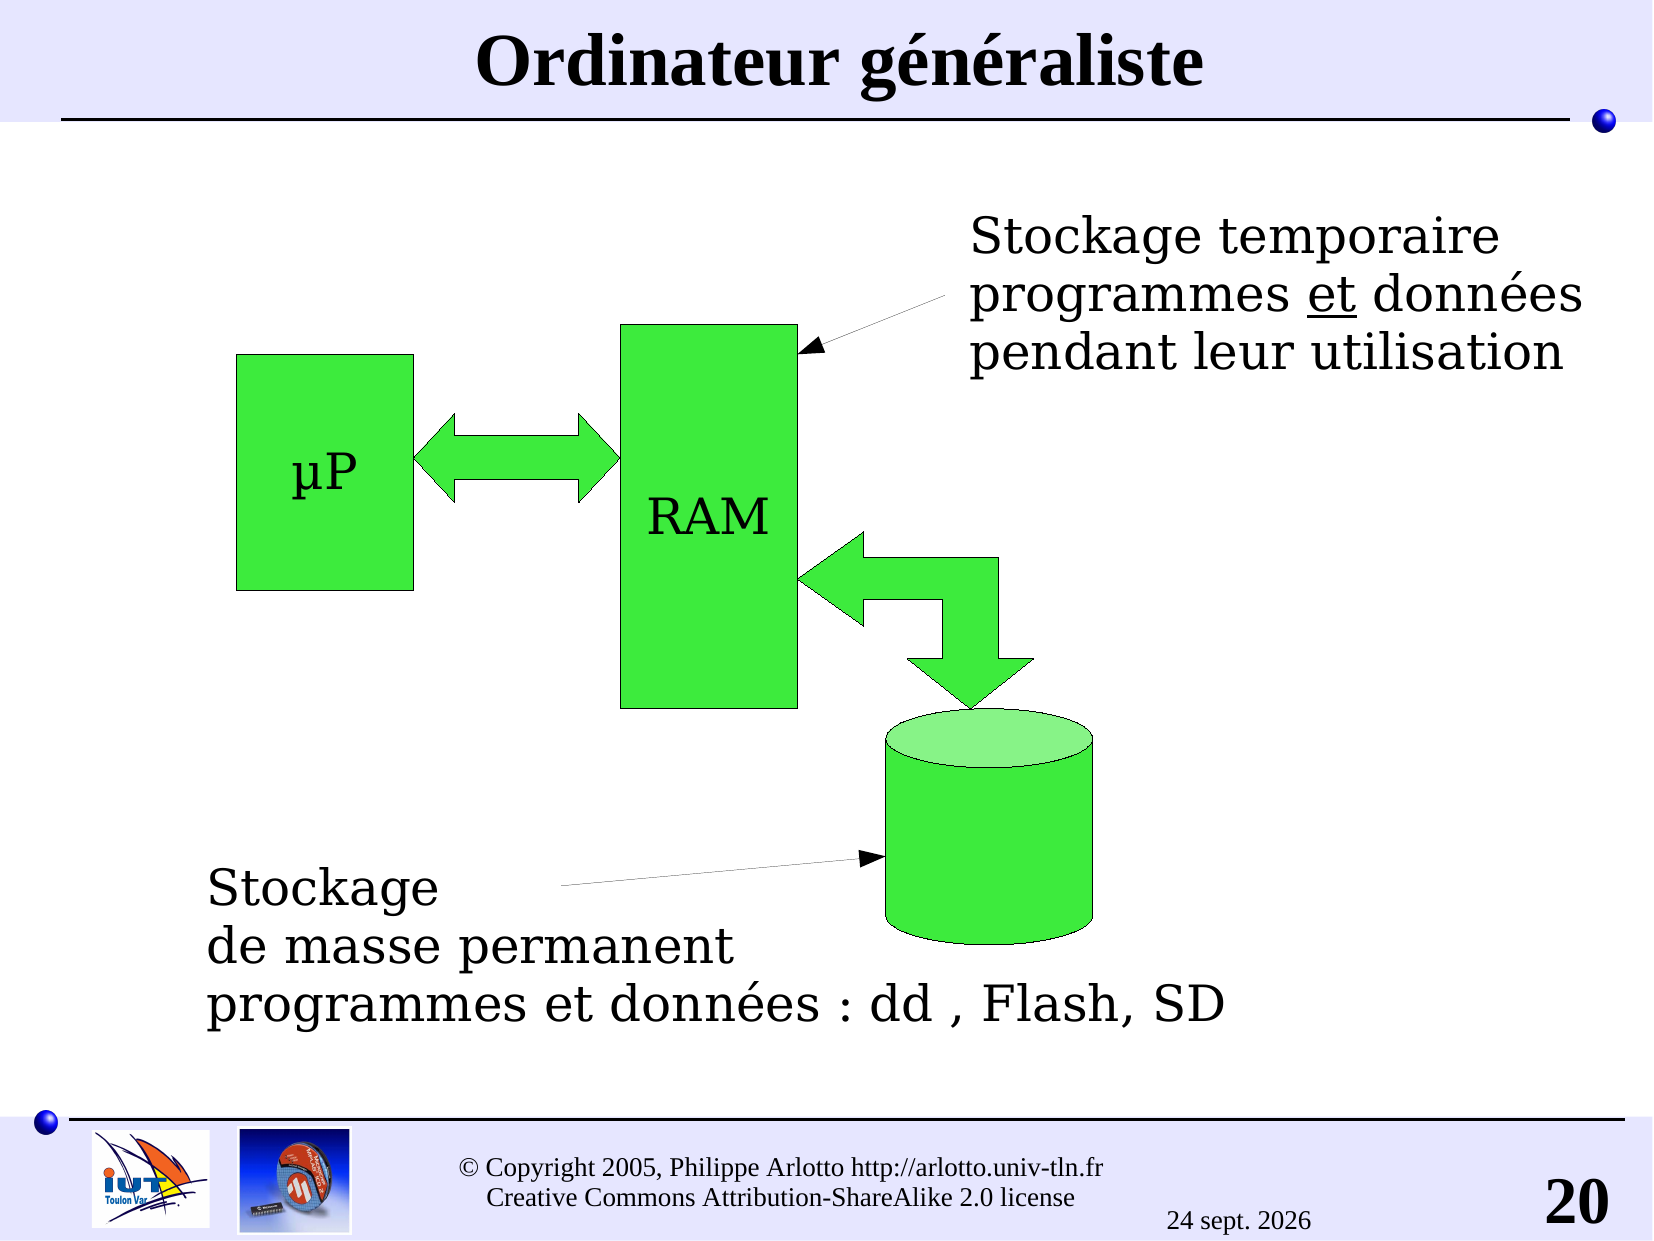

# Ordinateur généraliste
Stockage temporaire
programmes et données
pendant leur utilisation
RAM
µP
Stockage
de masse permanent
programmes et données : dd , Flash, SD